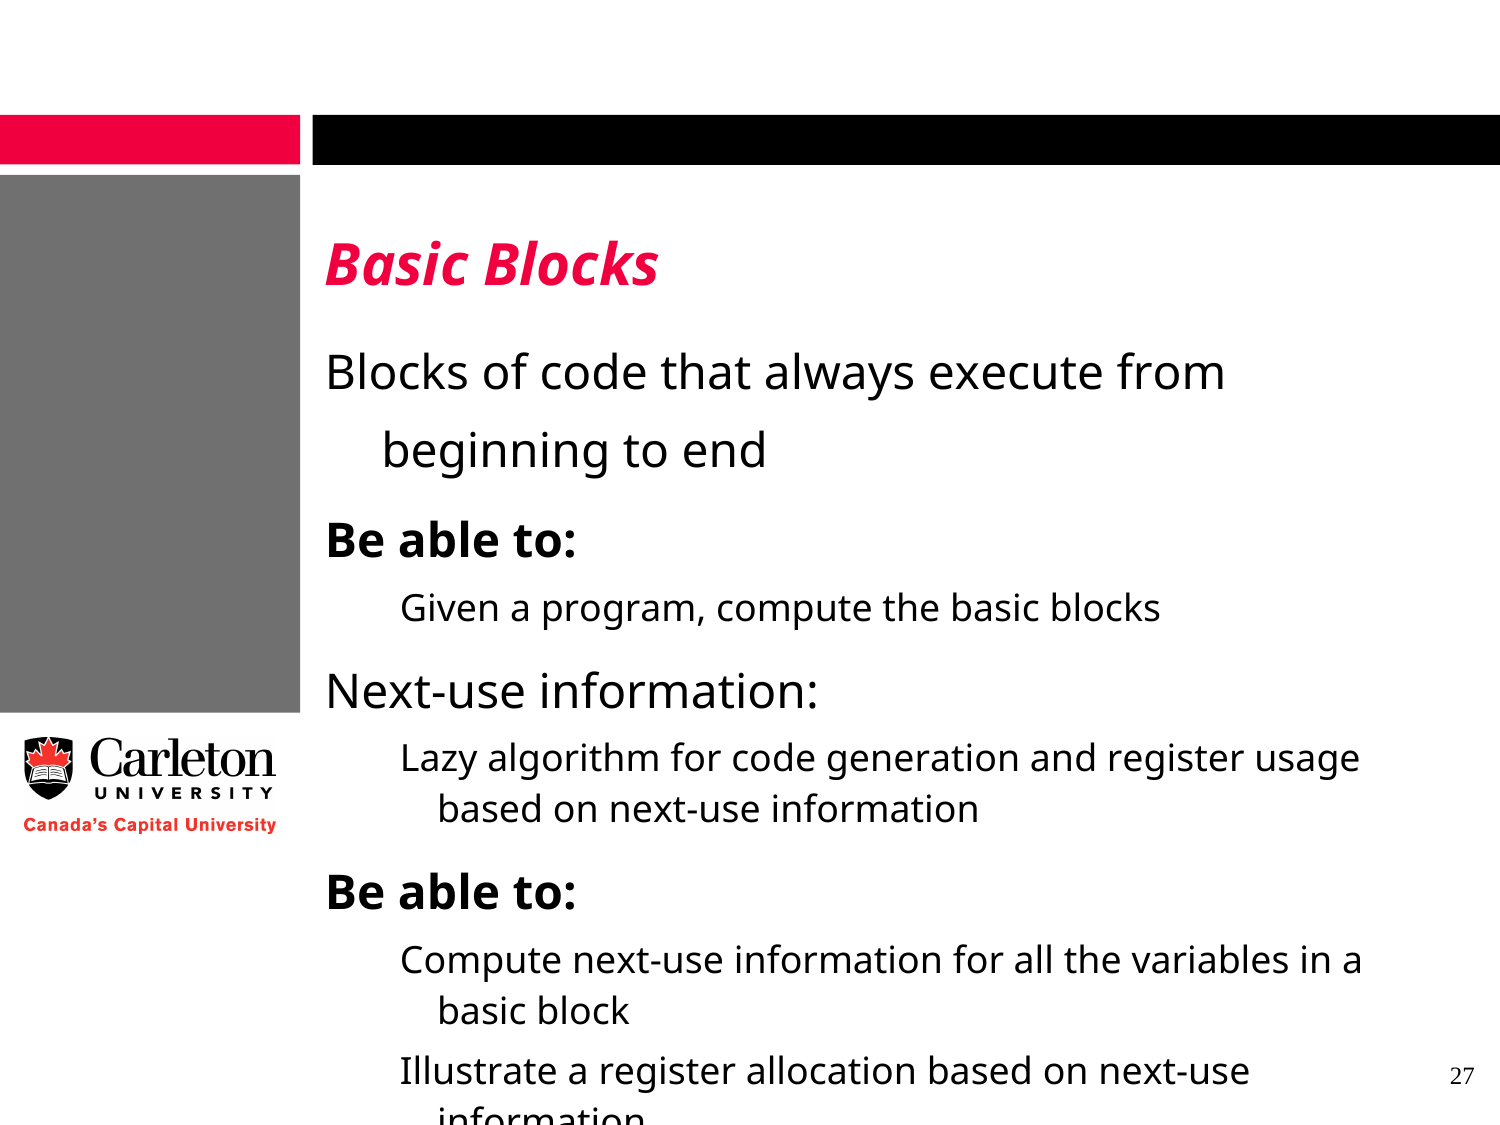

# Basic Blocks
Blocks of code that always execute from beginning to end
Be able to:
Given a program, compute the basic blocks
Next-use information:
Lazy algorithm for code generation and register usage based on next-use information
Be able to:
Compute next-use information for all the variables in a basic block
Illustrate a register allocation based on next-use information
The dangers of pointers and arrays
27